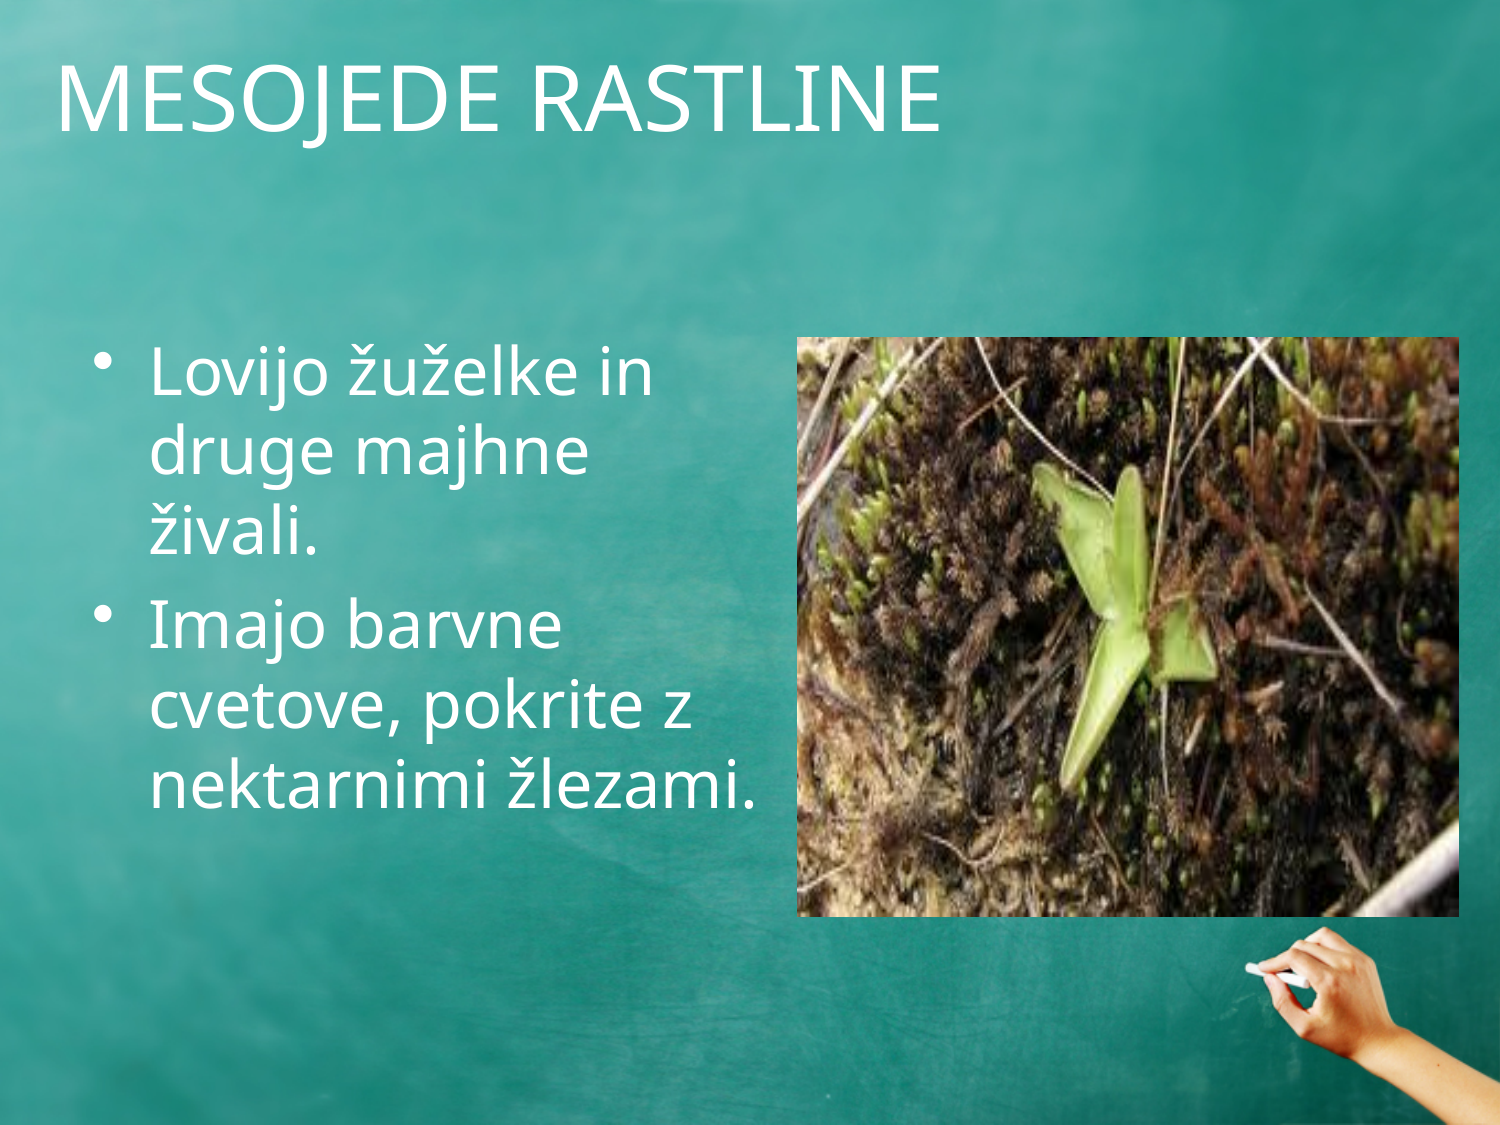

# MESOJEDE RASTLINE
Lovijo žuželke in druge majhne živali.
Imajo barvne cvetove, pokrite z nektarnimi žlezami.